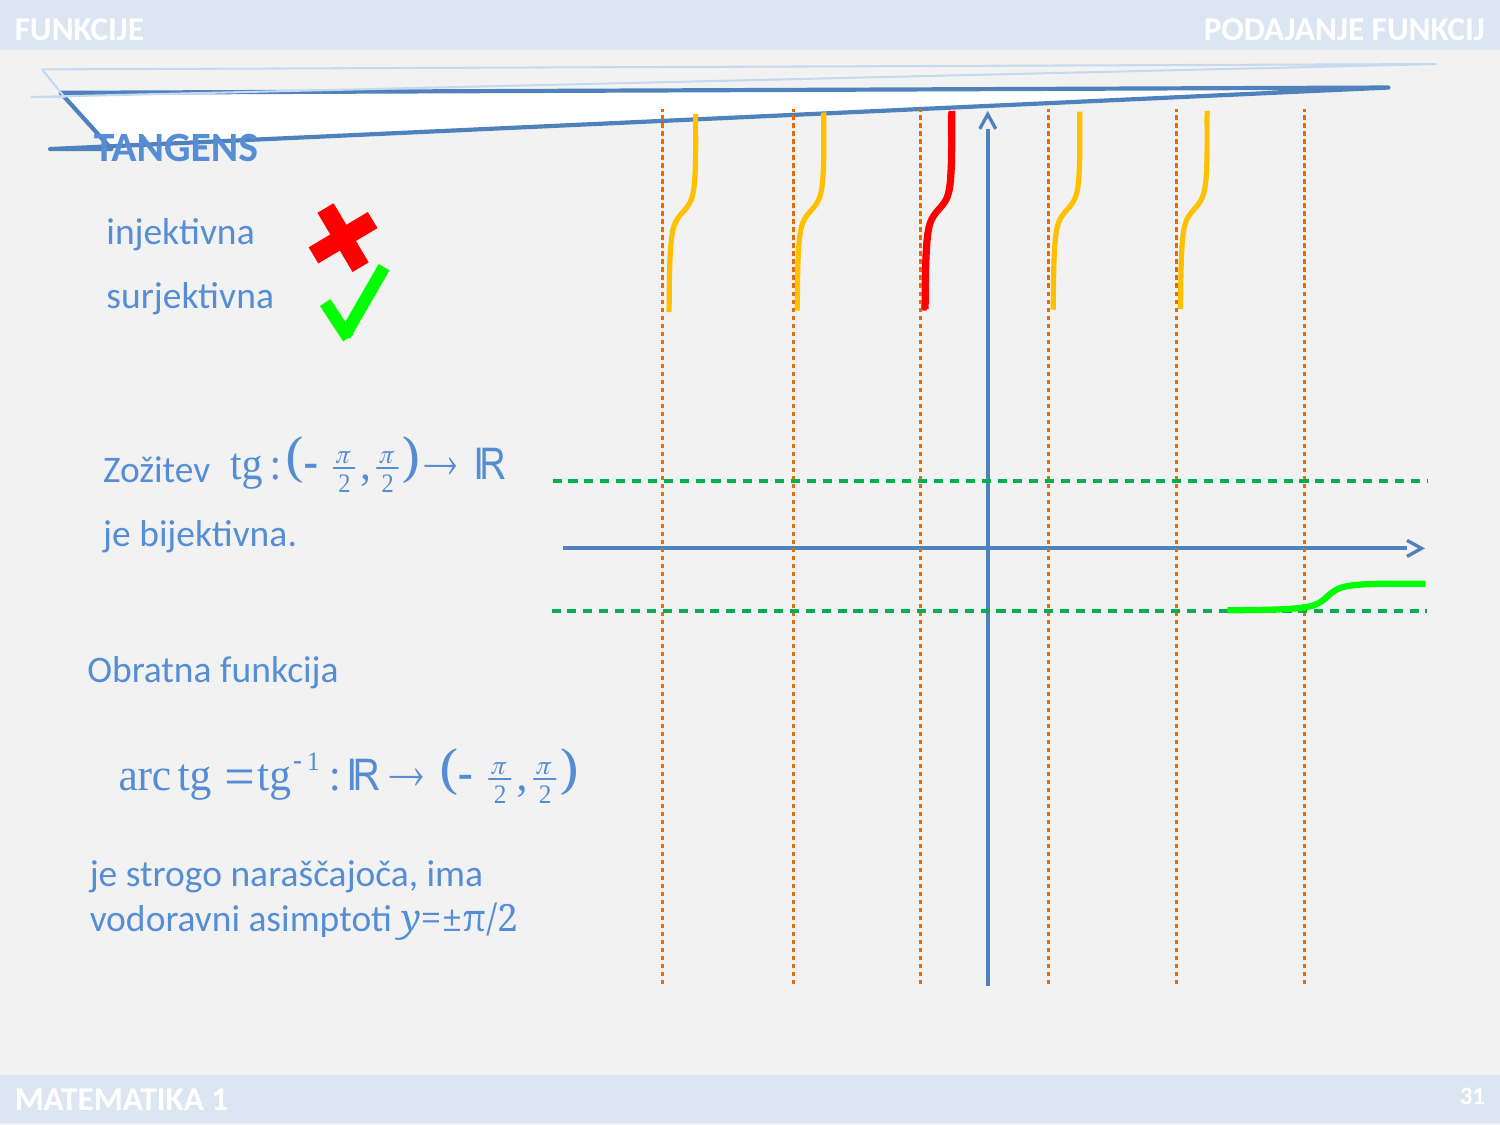

FUNKCIJE
PODAJANJE FUNKCIJ
TANGENS
injektivna
surjektivna
Zožitev
je bijektivna.
Obratna funkcija
je strogo naraščajoča, ima
vodoravni asimptoti y=±π/2
MATEMATIKA 1